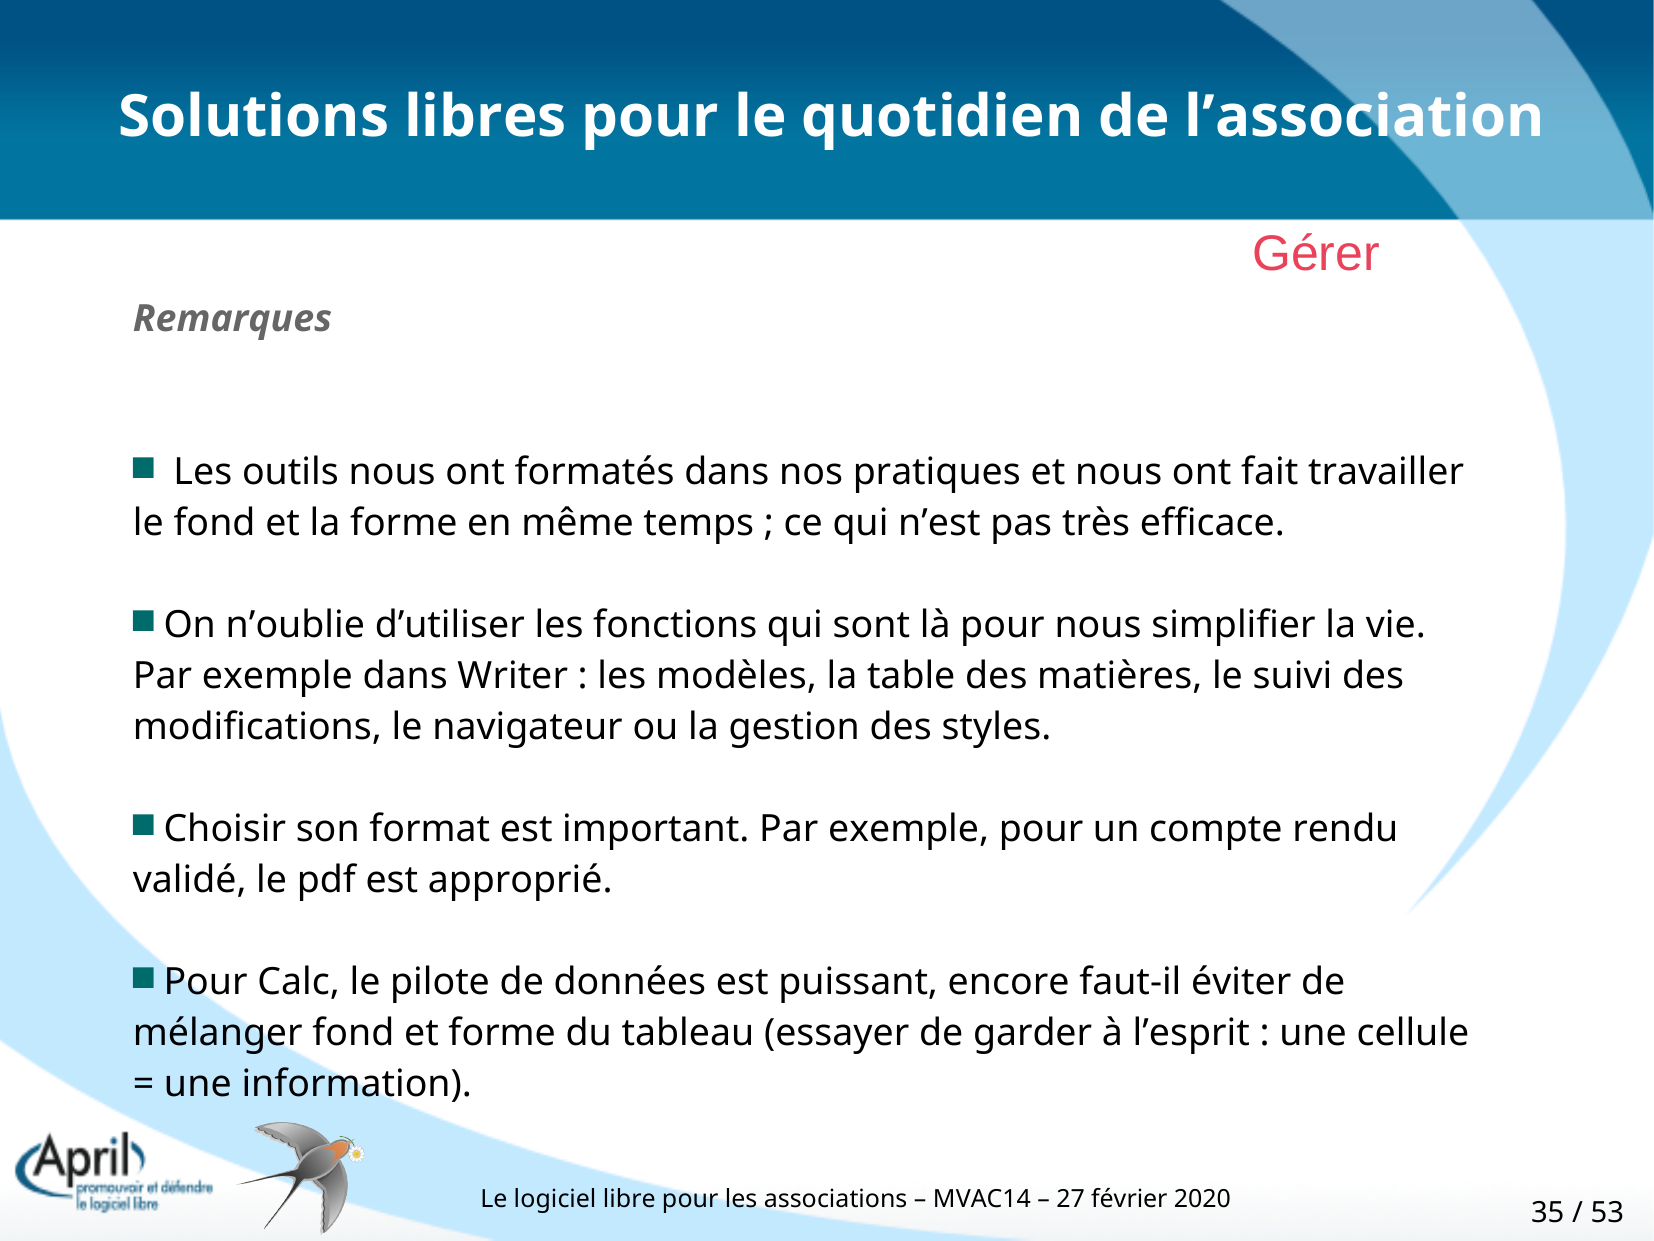

Solutions libres pour le quotidien de l’association
Gérer
Remarques
 Les outils nous ont formatés dans nos pratiques et nous ont fait travailler le fond et la forme en même temps ; ce qui n’est pas très efficace.
 On n’oublie d’utiliser les fonctions qui sont là pour nous simplifier la vie. Par exemple dans Writer : les modèles, la table des matières, le suivi des modifications, le navigateur ou la gestion des styles.
 Choisir son format est important. Par exemple, pour un compte rendu validé, le pdf est approprié.
 Pour Calc, le pilote de données est puissant, encore faut-il éviter de mélanger fond et forme du tableau (essayer de garder à l’esprit : une cellule = une information).
35
POSS 2018